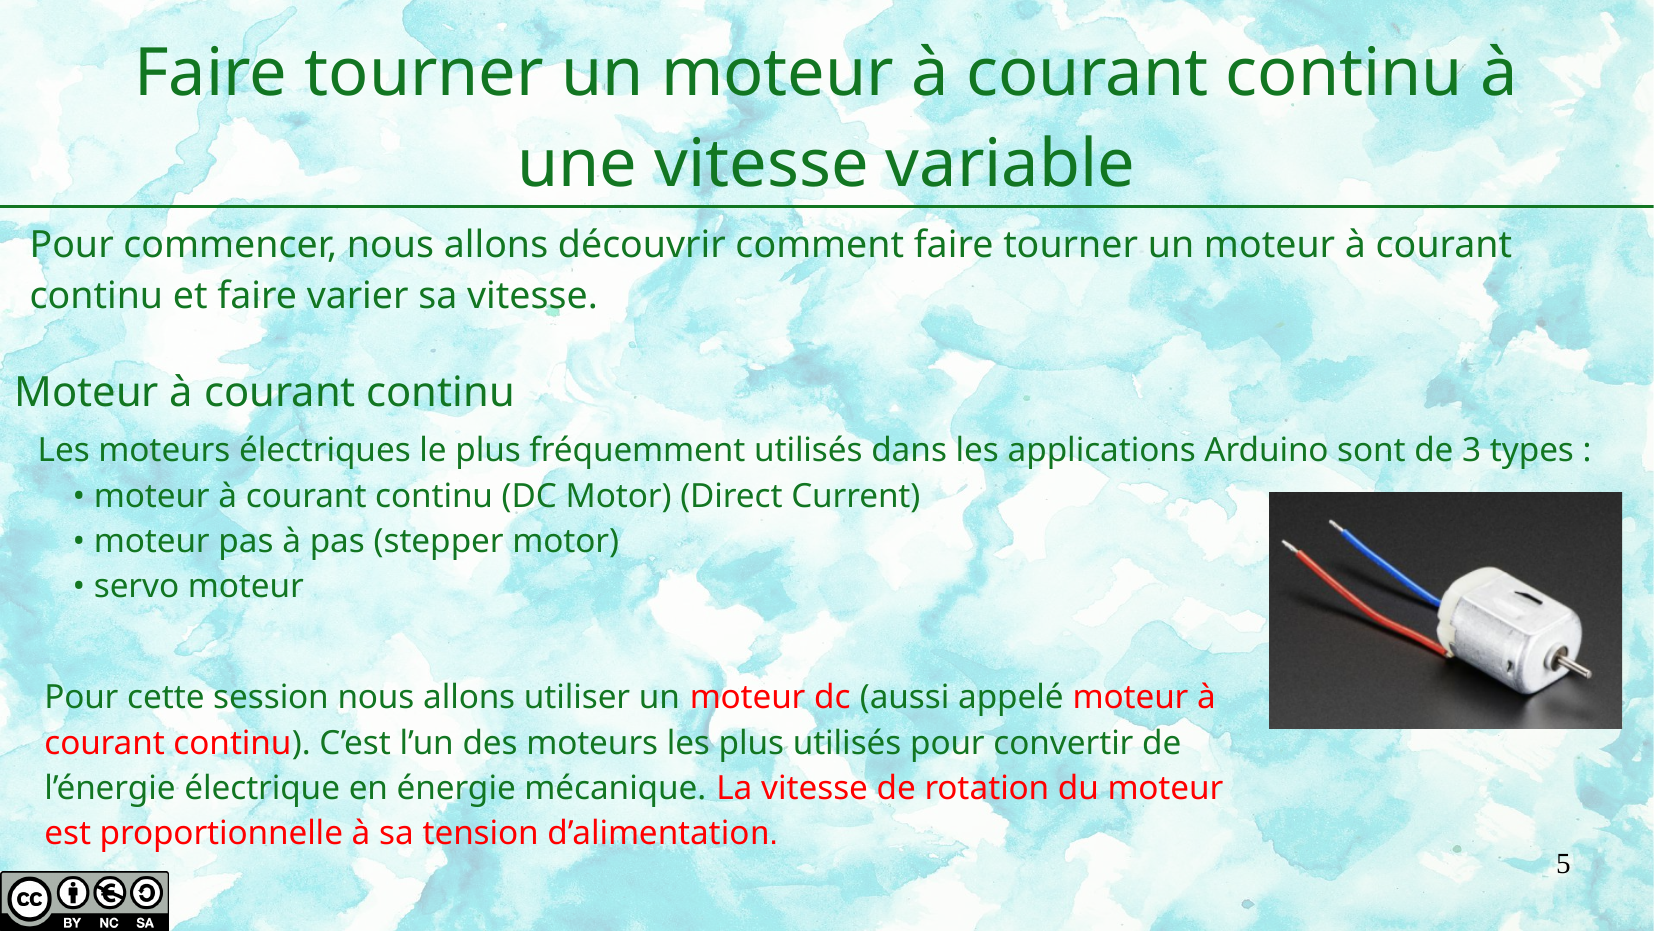

# Faire tourner un moteur à courant continu à une vitesse variable
Pour commencer, nous allons découvrir comment faire tourner un moteur à courant continu et faire varier sa vitesse.
Moteur à courant continu
Les moteurs électriques le plus fréquemment utilisés dans les applications Arduino sont de 3 types :
 • moteur à courant continu (DC Motor) (Direct Current)
 • moteur pas à pas (stepper motor)
 • servo moteur
Pour cette session nous allons utiliser un moteur dc (aussi appelé moteur à courant continu). C’est l’un des moteurs les plus utilisés pour convertir de l’énergie électrique en énergie mécanique. La vitesse de rotation du moteur est proportionnelle à sa tension d’alimentation.
5